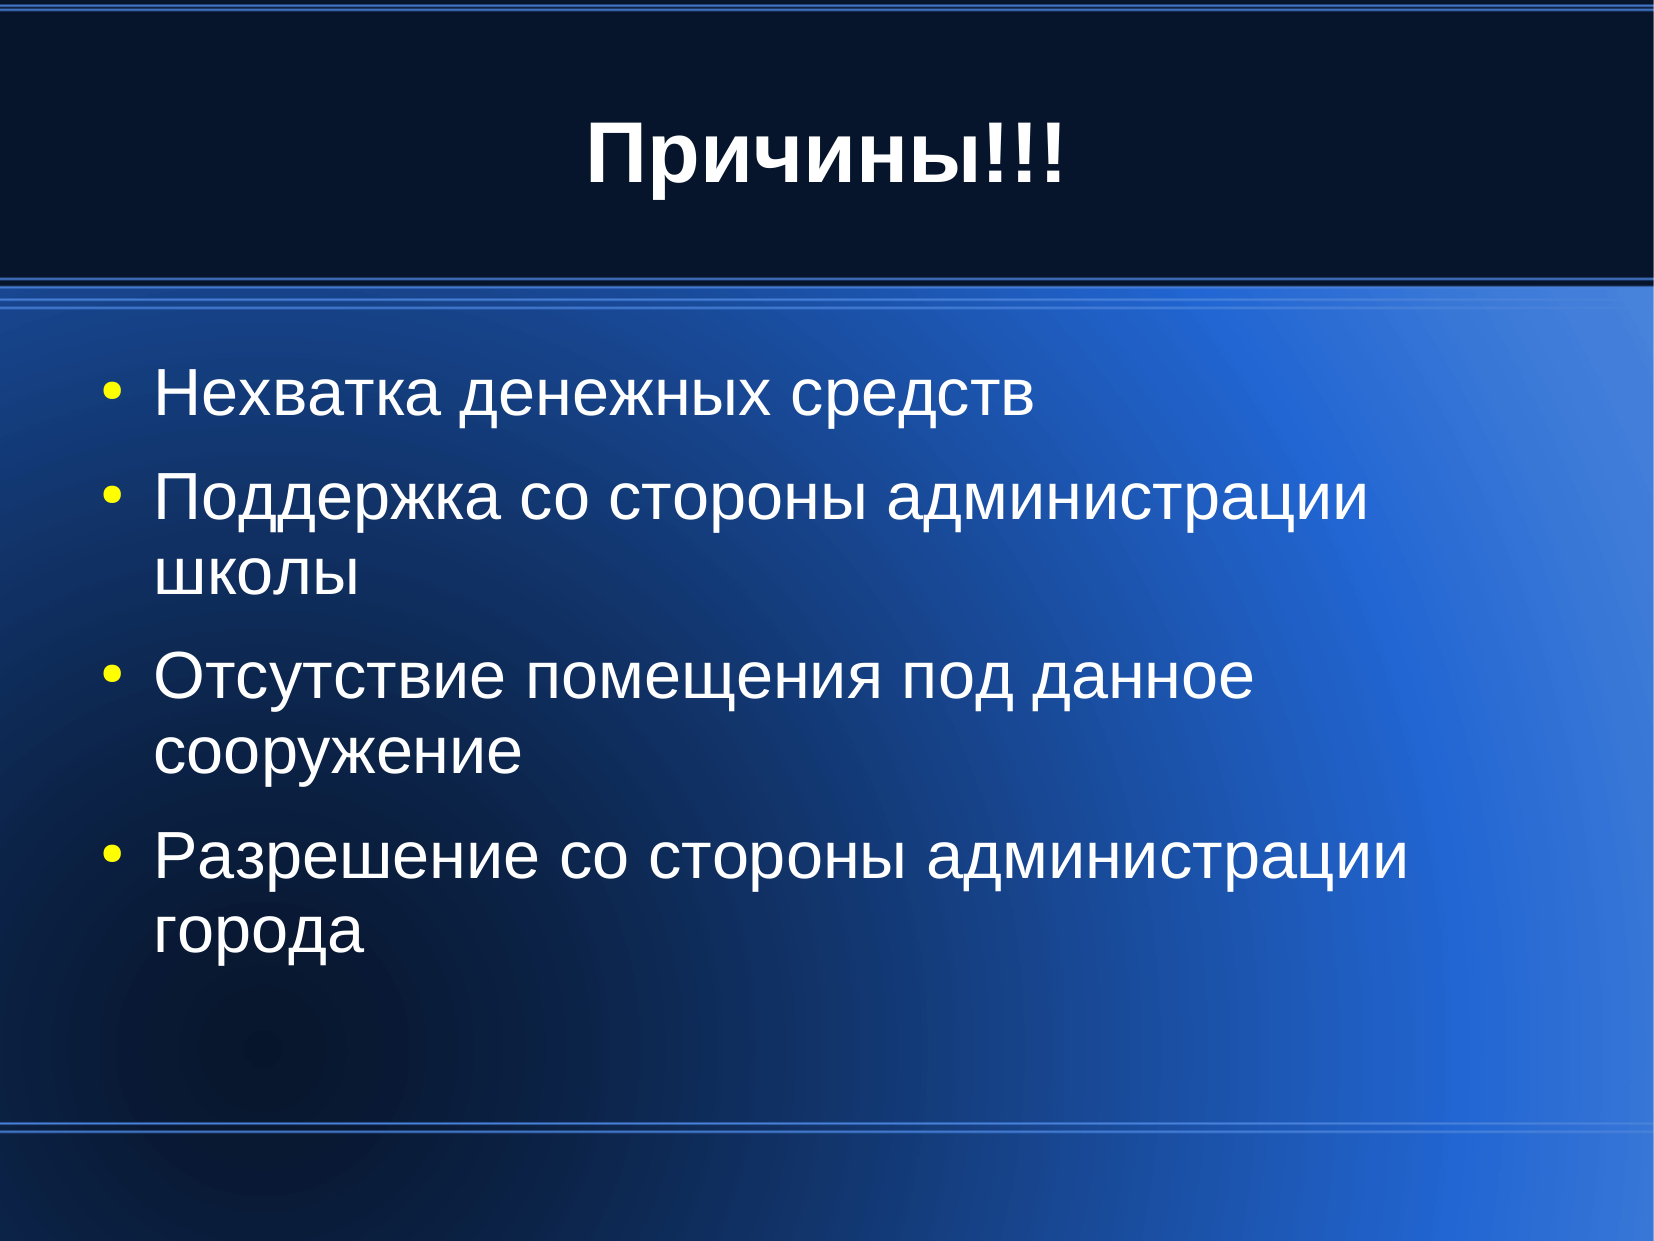

# Причины!!!
Нехватка денежных средств
Поддержка со стороны администрации школы
Отсутствие помещения под данное сооружение
Разрешение со стороны администрации города